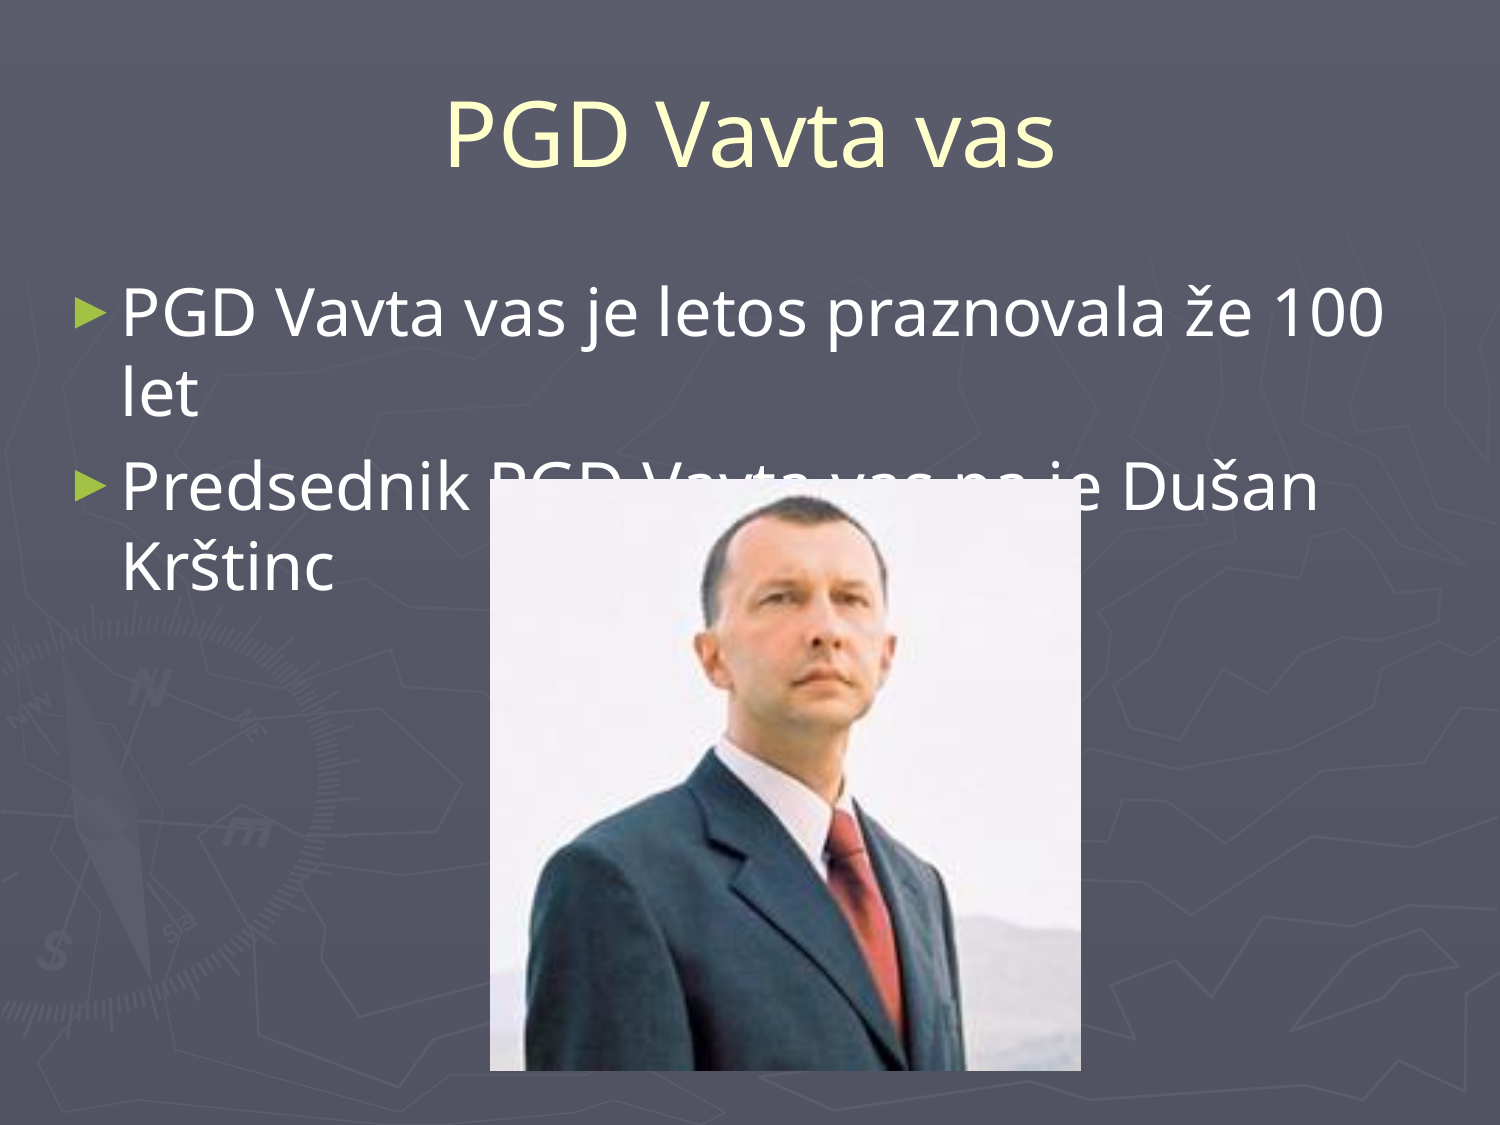

# PGD Vavta vas
PGD Vavta vas je letos praznovala že 100 let
Predsednik PGD Vavta vas pa je Dušan Krštinc